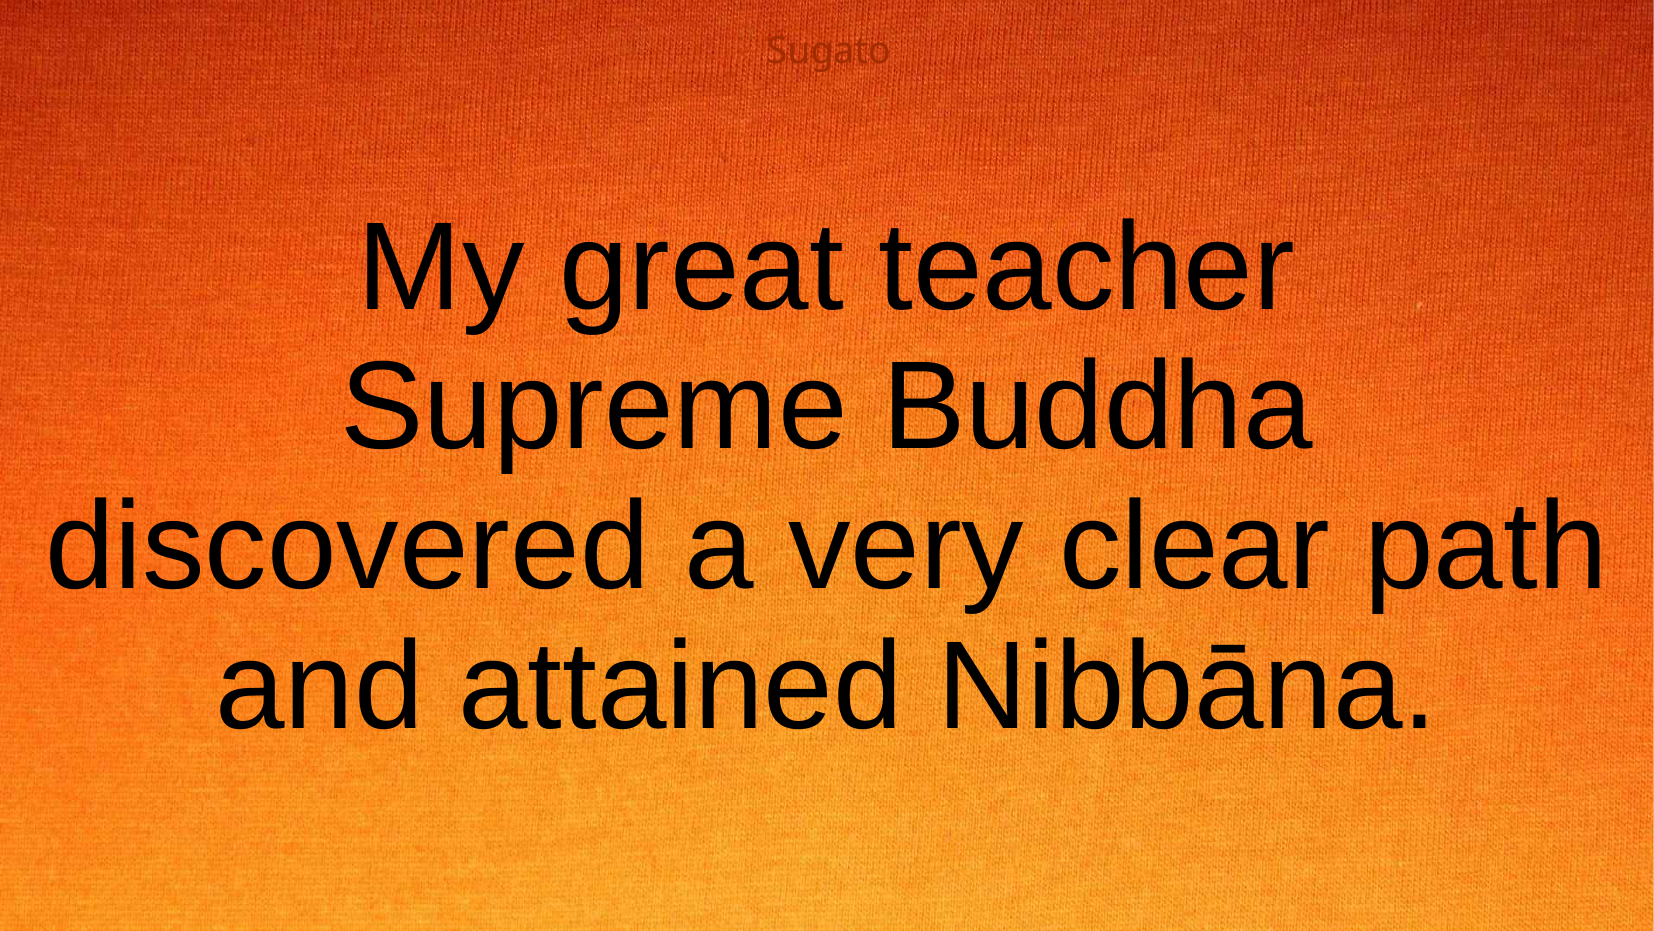

Sugato
# My great teacher
Supreme Buddha
discovered a very clear path
and attained Nibbāna.